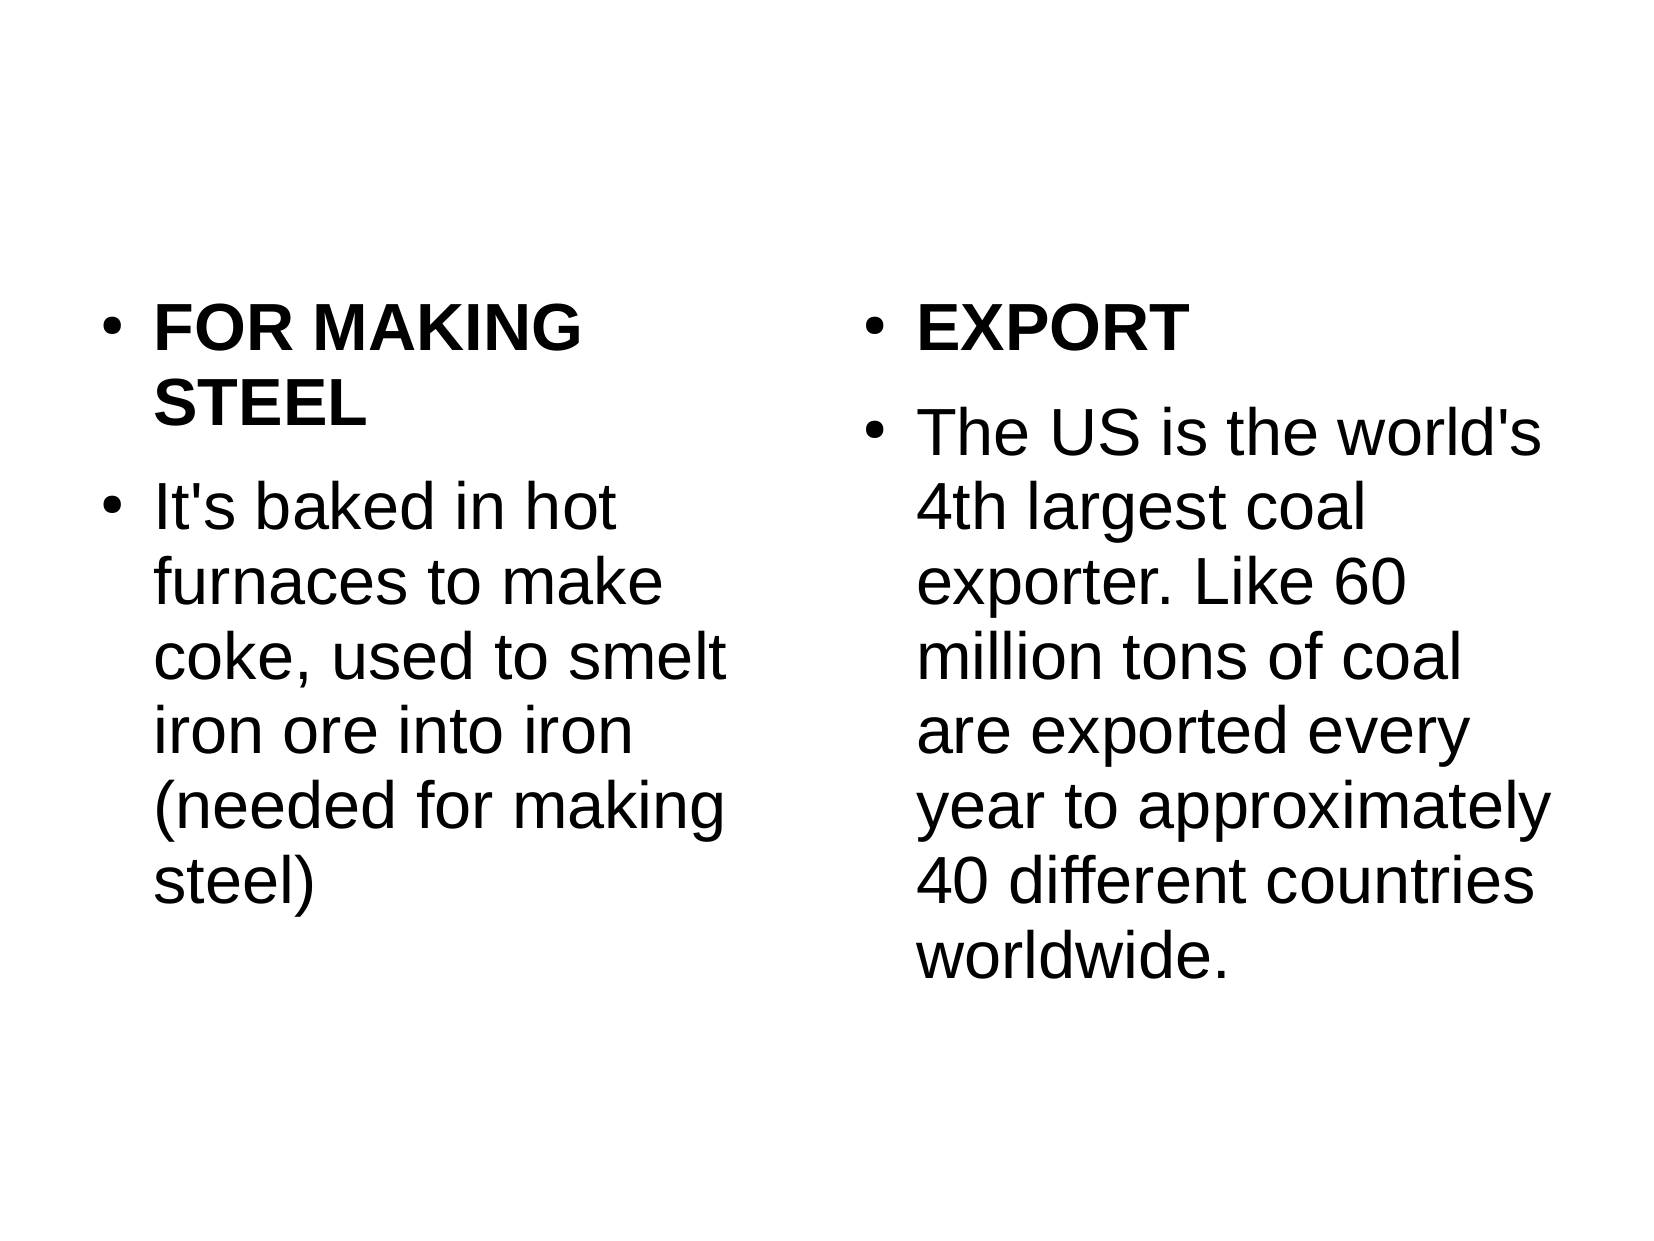

#
FOR MAKING STEEL
It's baked in hot furnaces to make coke, used to smelt iron ore into iron (needed for making steel)
EXPORT
The US is the world's 4th largest coal exporter. Like 60 million tons of coal are exported every year to approximately 40 different countries worldwide.